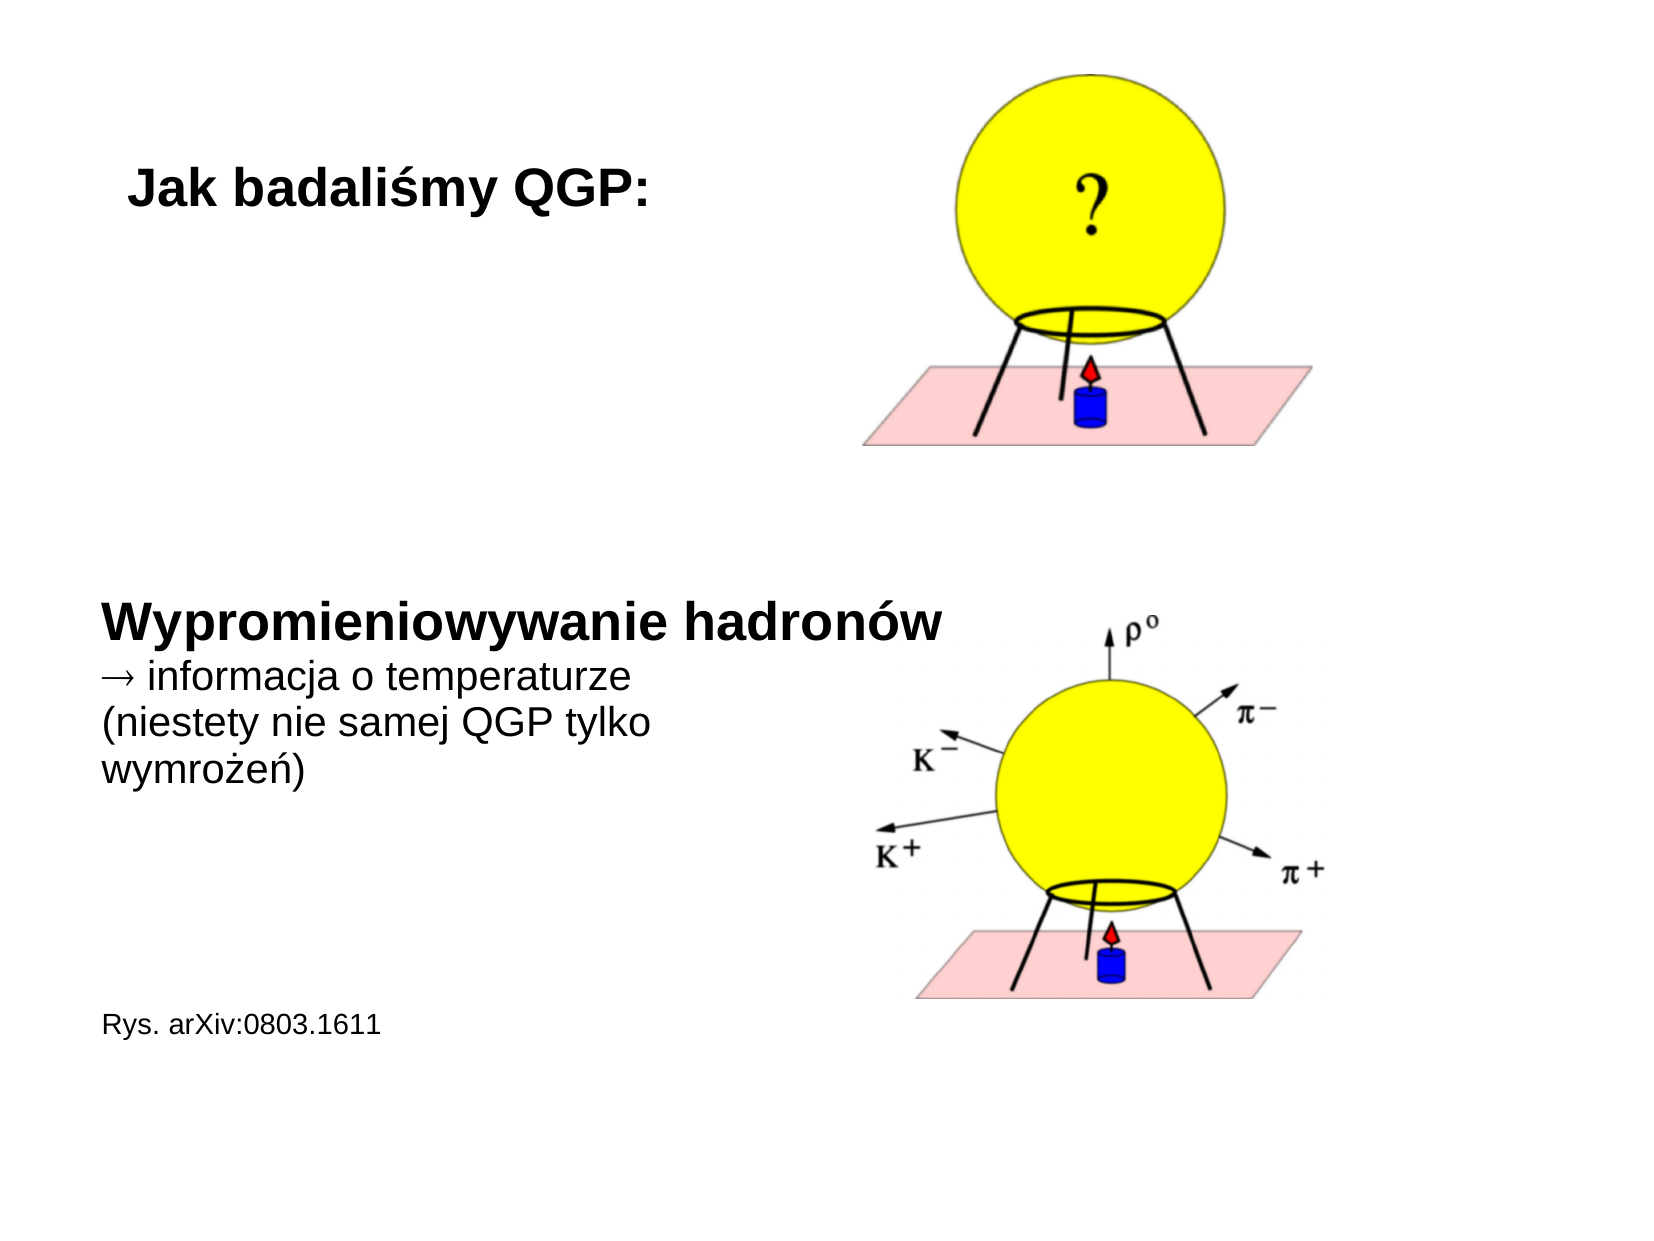

Jak badaliśmy QGP:
Wypromieniowywanie hadronów
 informacja o temperaturze
(niestety nie samej QGP tylko
wymrożeń)
Rys. arXiv:0803.1611